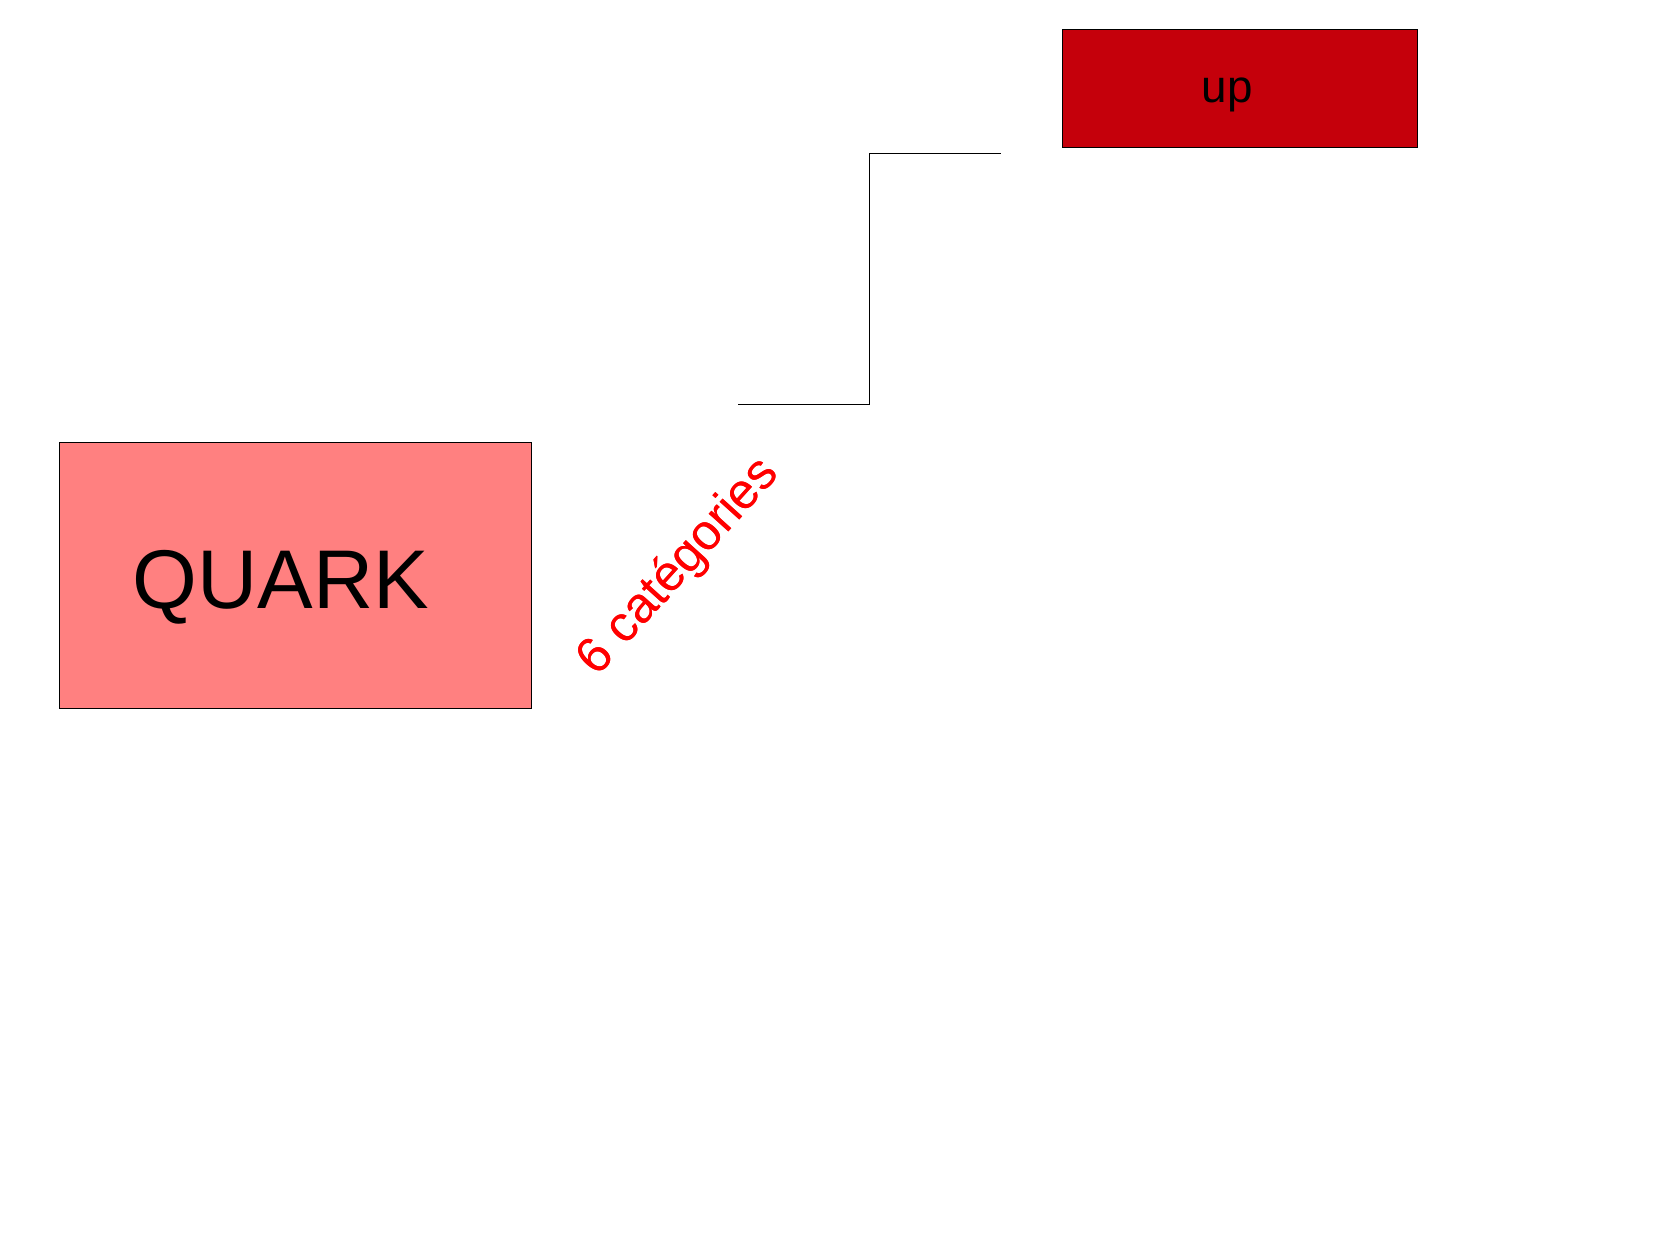

up
up
6 catégories
6 catégories
QUARK
QUARK